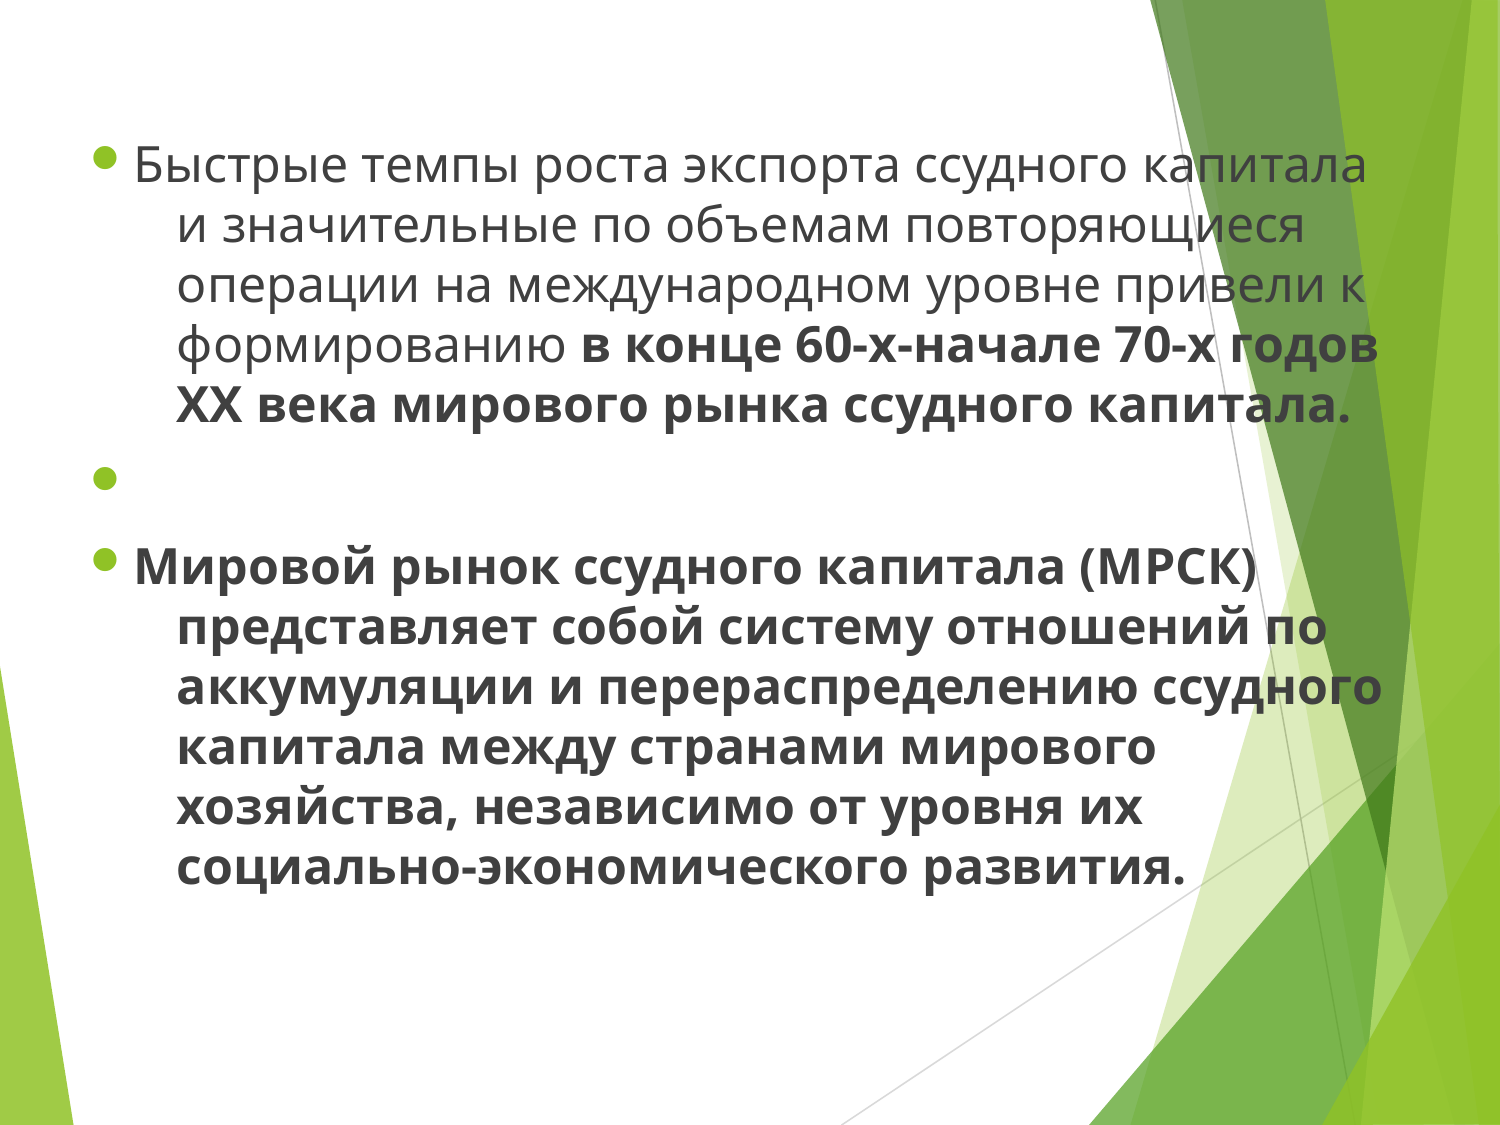

# Быстрые темпы роста экспорта ссудного капитала и значительные по объемам повторяющиеся операции на международном уровне привели к формированию в конце 60-х-начале 70-х годов XX века мирового рынка ссудного капитала.
Мировой рынок ссудного капитала (МРСК) представляет собой систему отношений по аккумуляции и перераспределению ссудного капитала между странами мирового хозяйства, независимо от уровня их социально-экономического развития.